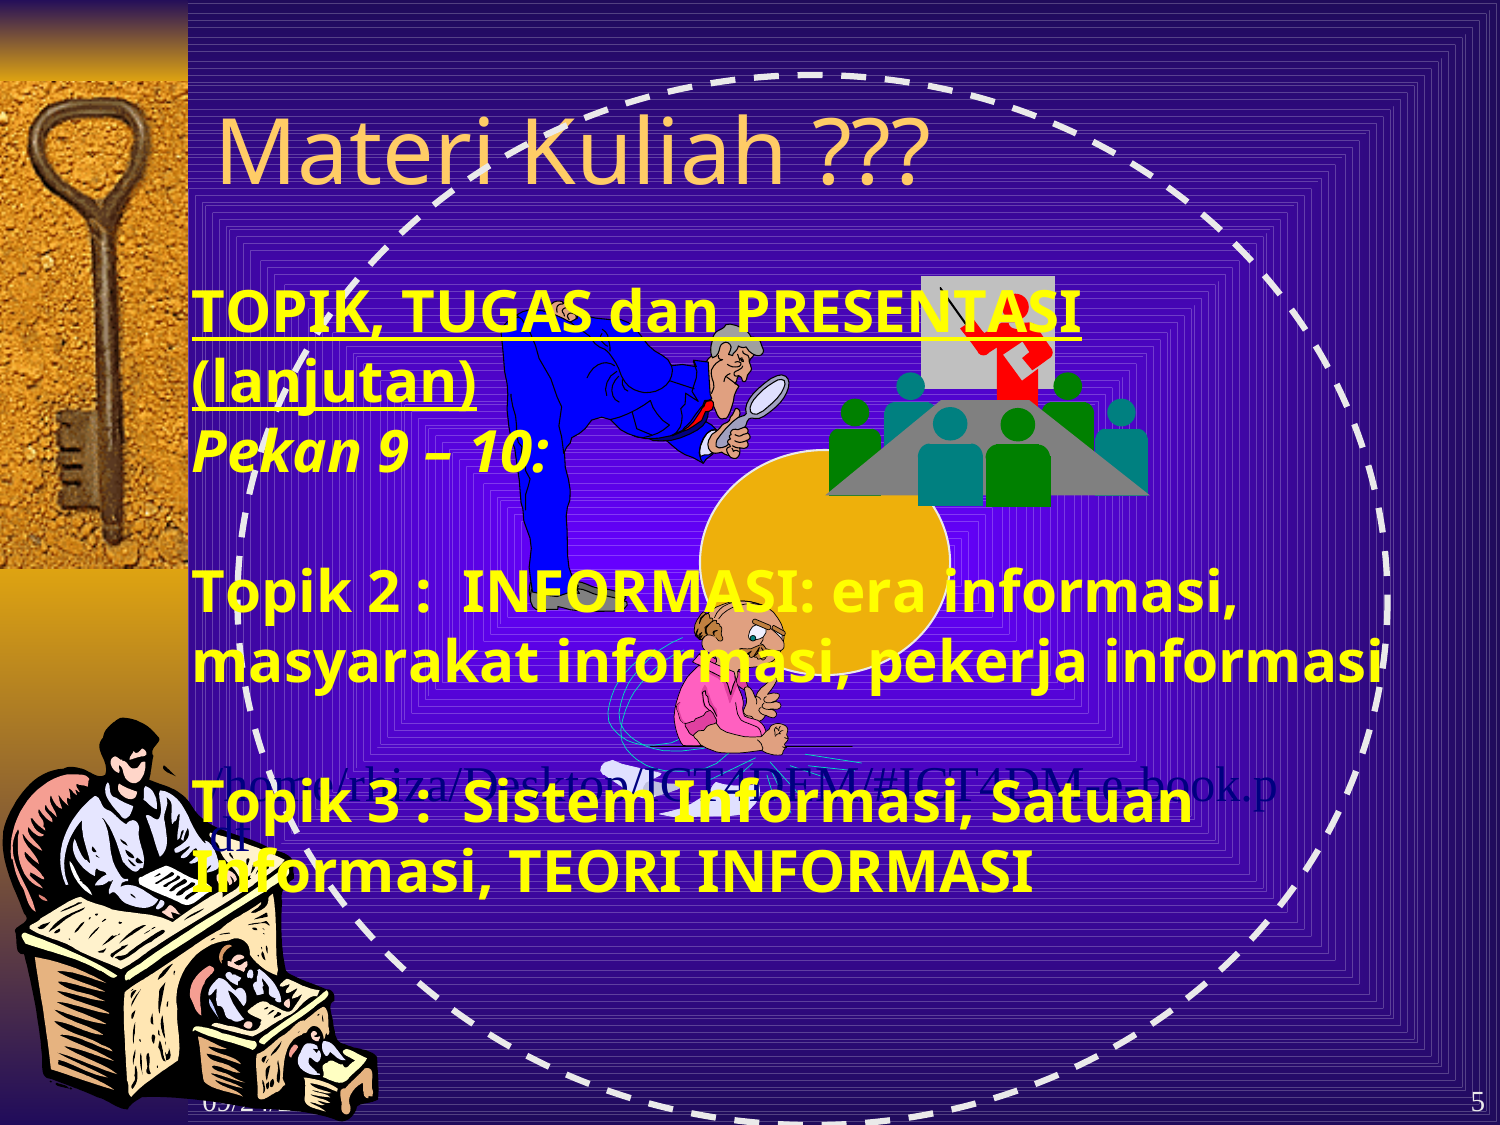

# Materi Kuliah ???
TOPIK, TUGAS dan PRESENTASI
(lanjutan)
Pekan 9 – 10:
Topik 2 : INFORMASI: era informasi, masyarakat informasi, pekerja informasi
Topik 3 : Sistem Informasi, Satuan Informasi, TEORI INFORMASI
/home/rhiza/Desktop/ICT4DEM/#ICT4DM-e-book.pdf
5